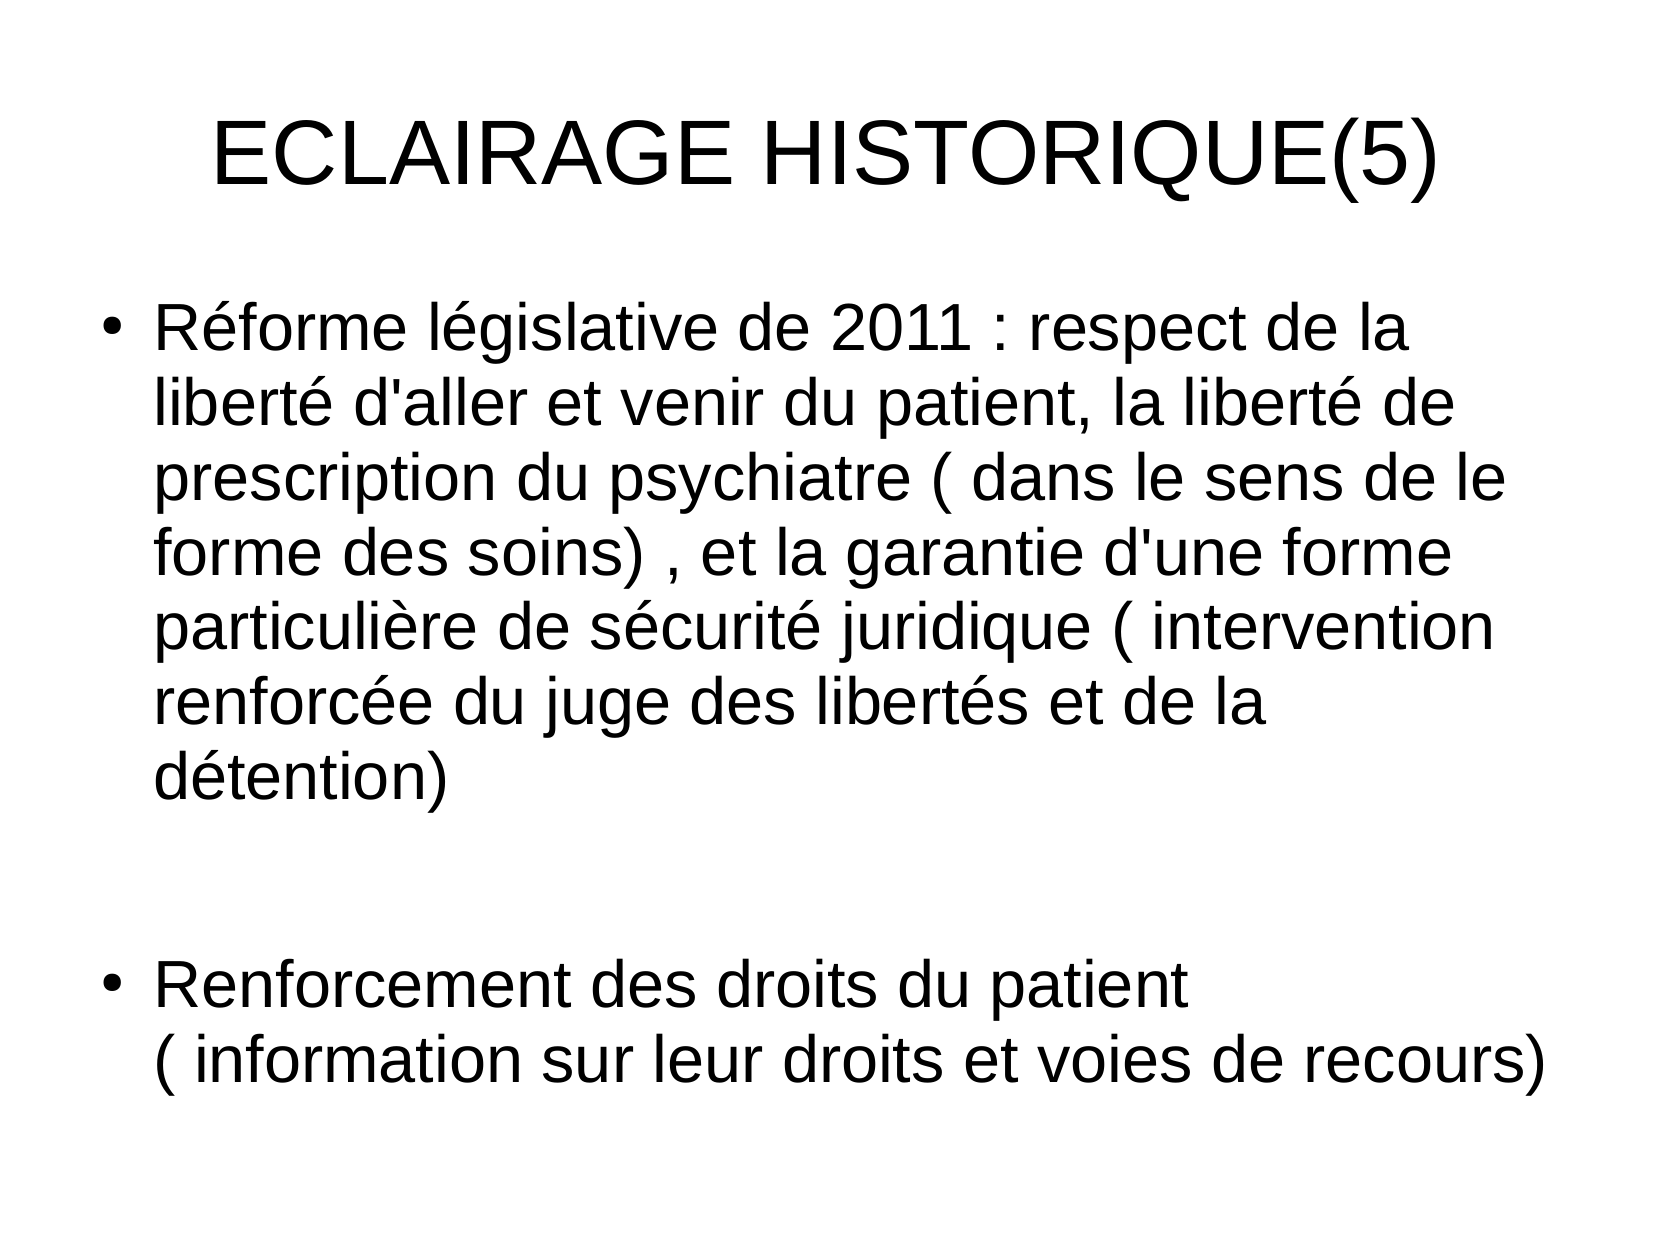

# ECLAIRAGE HISTORIQUE(5)
Réforme législative de 2011 : respect de la liberté d'aller et venir du patient, la liberté de prescription du psychiatre ( dans le sens de le forme des soins) , et la garantie d'une forme particulière de sécurité juridique ( intervention renforcée du juge des libertés et de la détention)
Renforcement des droits du patient ( information sur leur droits et voies de recours)